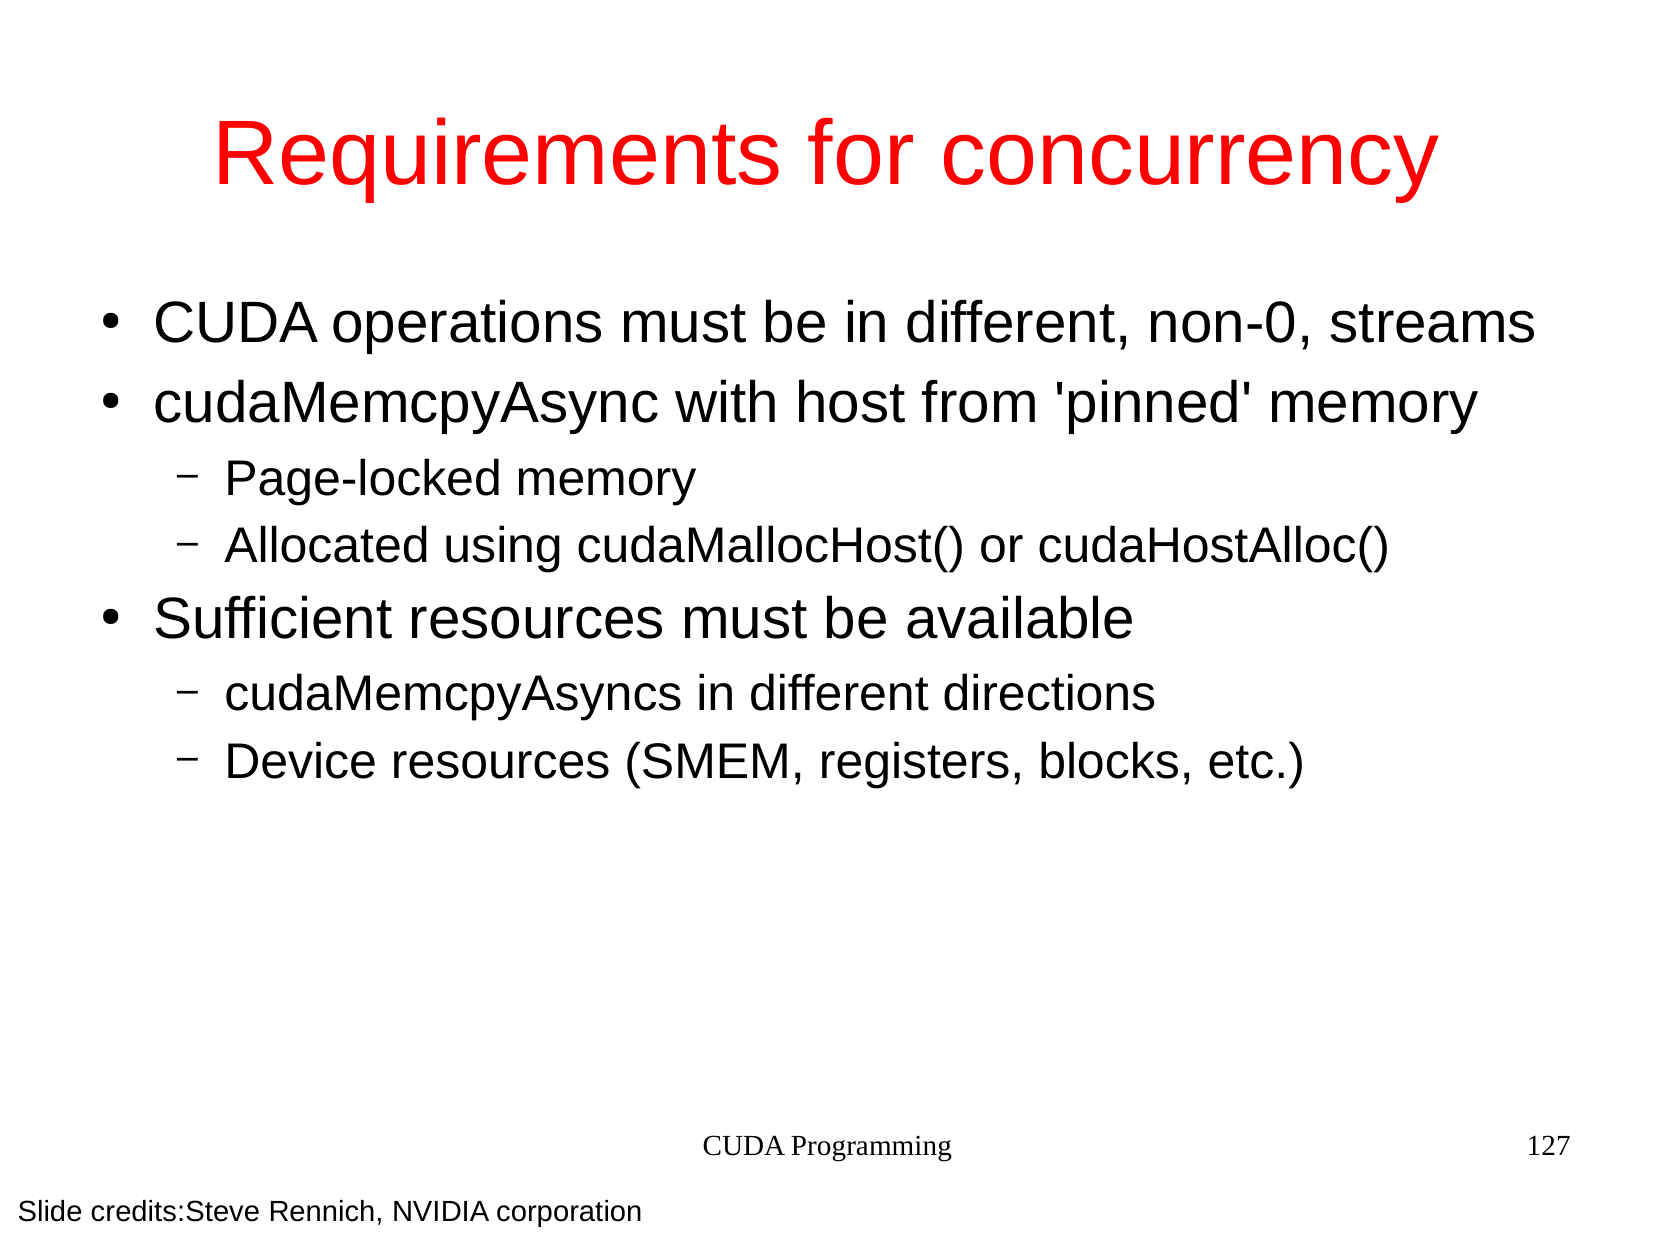

# Requirements for concurrency
CUDA operations must be in different, non-0, streams
cudaMemcpyAsync with host from 'pinned' memory
Page-locked memory
Allocated using cudaMallocHost() or cudaHostAlloc()
Sufficient resources must be available
cudaMemcpyAsyncs in different directions
Device resources (SMEM, registers, blocks, etc.)
CUDA Programming
127
Slide credits:Steve Rennich, NVIDIA corporation